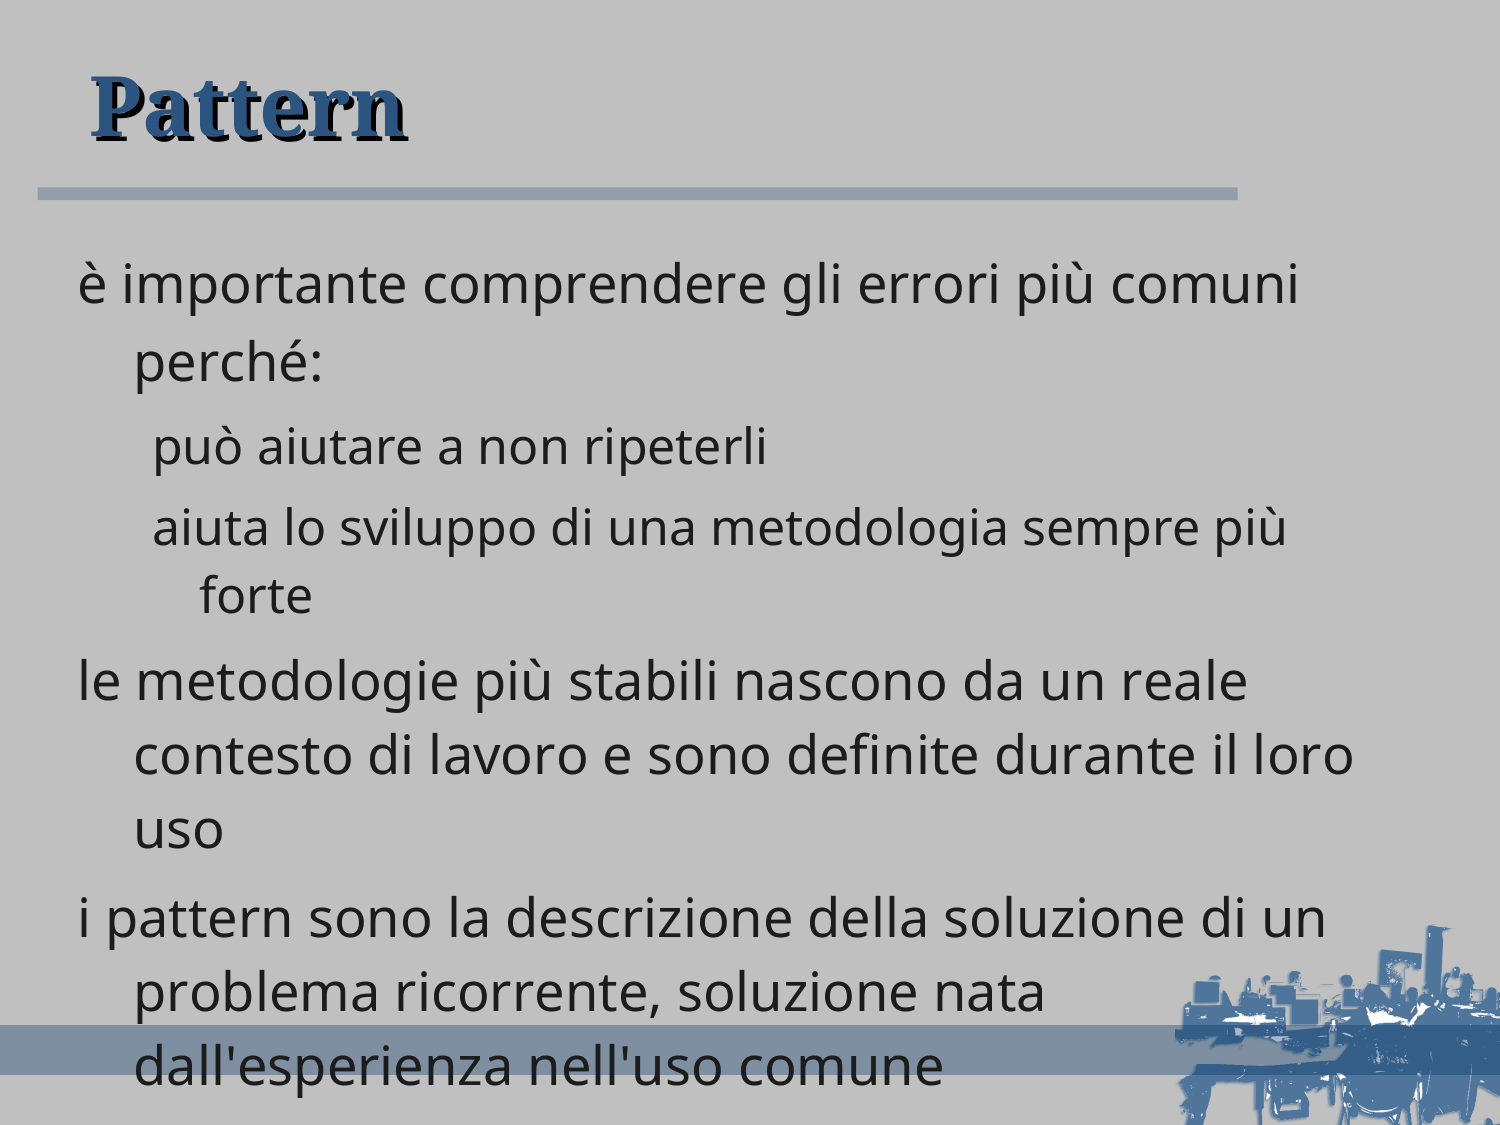

# Pattern
è importante comprendere gli errori più comuni perché:
può aiutare a non ripeterli
aiuta lo sviluppo di una metodologia sempre più forte
le metodologie più stabili nascono da un reale contesto di lavoro e sono definite durante il loro uso
i pattern sono la descrizione della soluzione di un problema ricorrente, soluzione nata dall'esperienza nell'uso comune